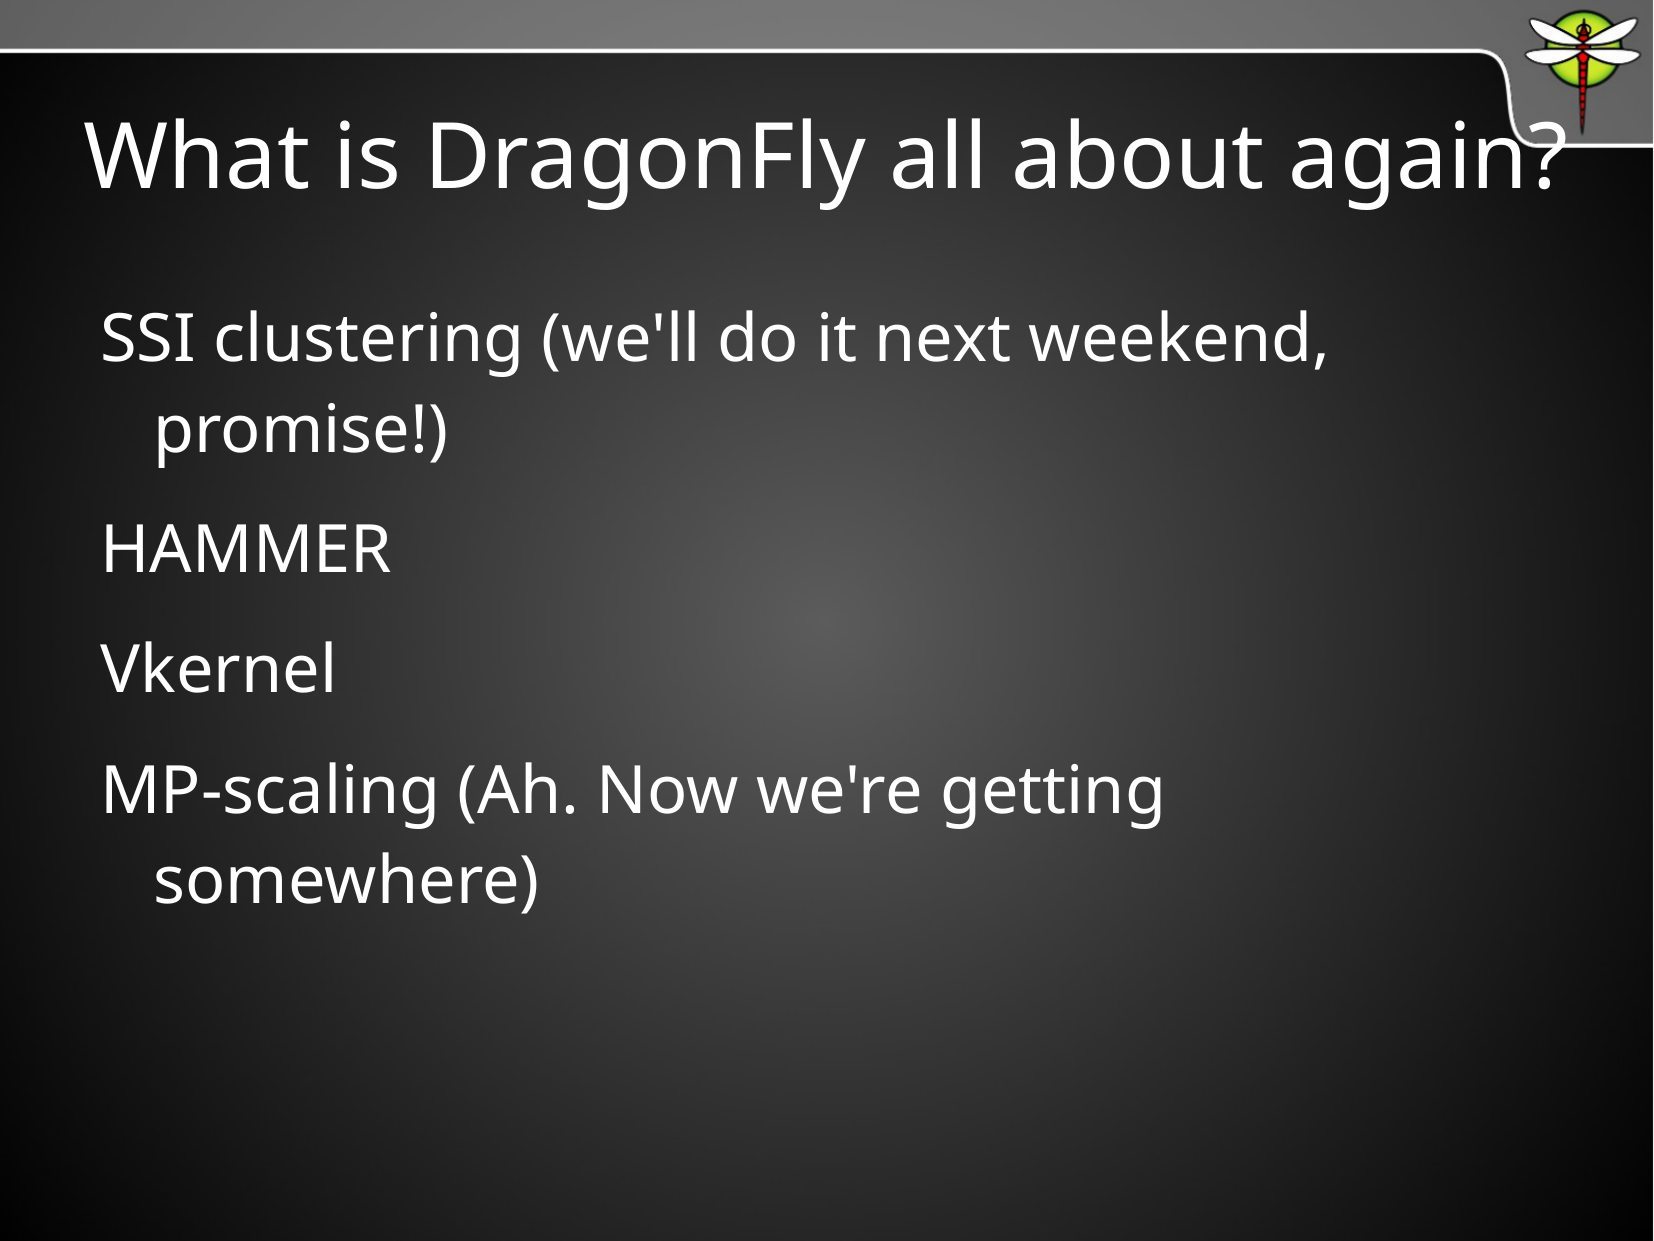

# What is DragonFly all about again?
SSI clustering (we'll do it next weekend, promise!)
HAMMER
Vkernel
MP-scaling (Ah. Now we're getting somewhere)